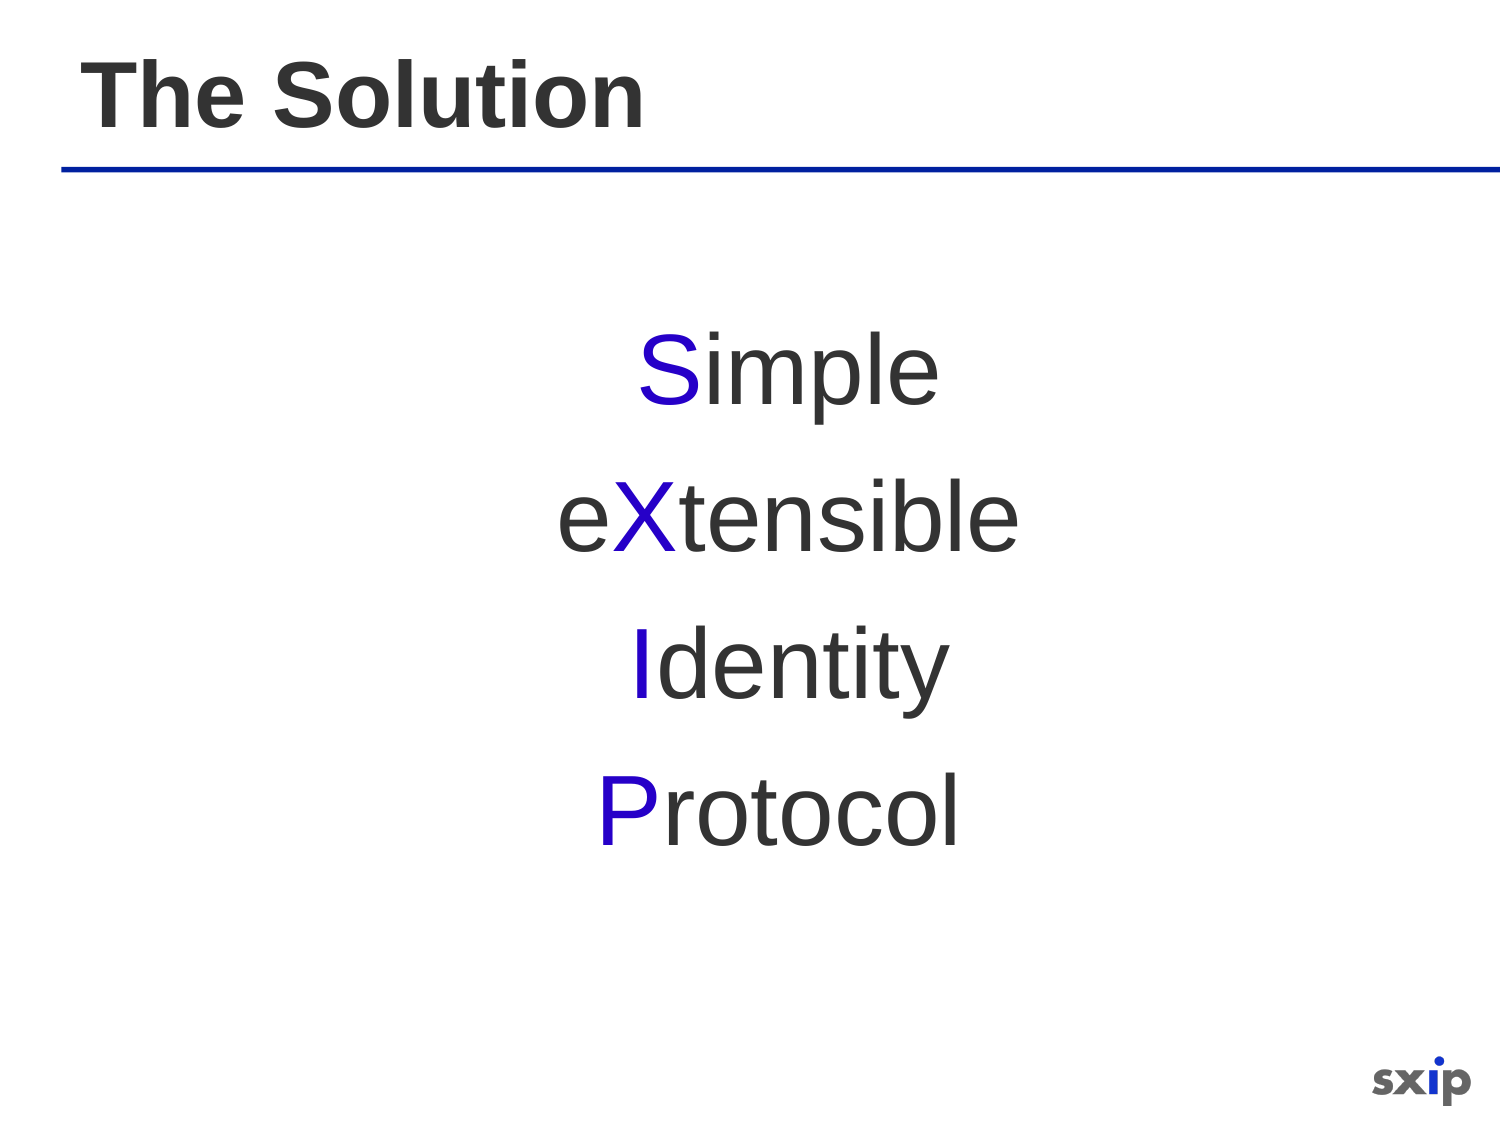

The Solution
# Simple
eXtensible
Identity
Protocol